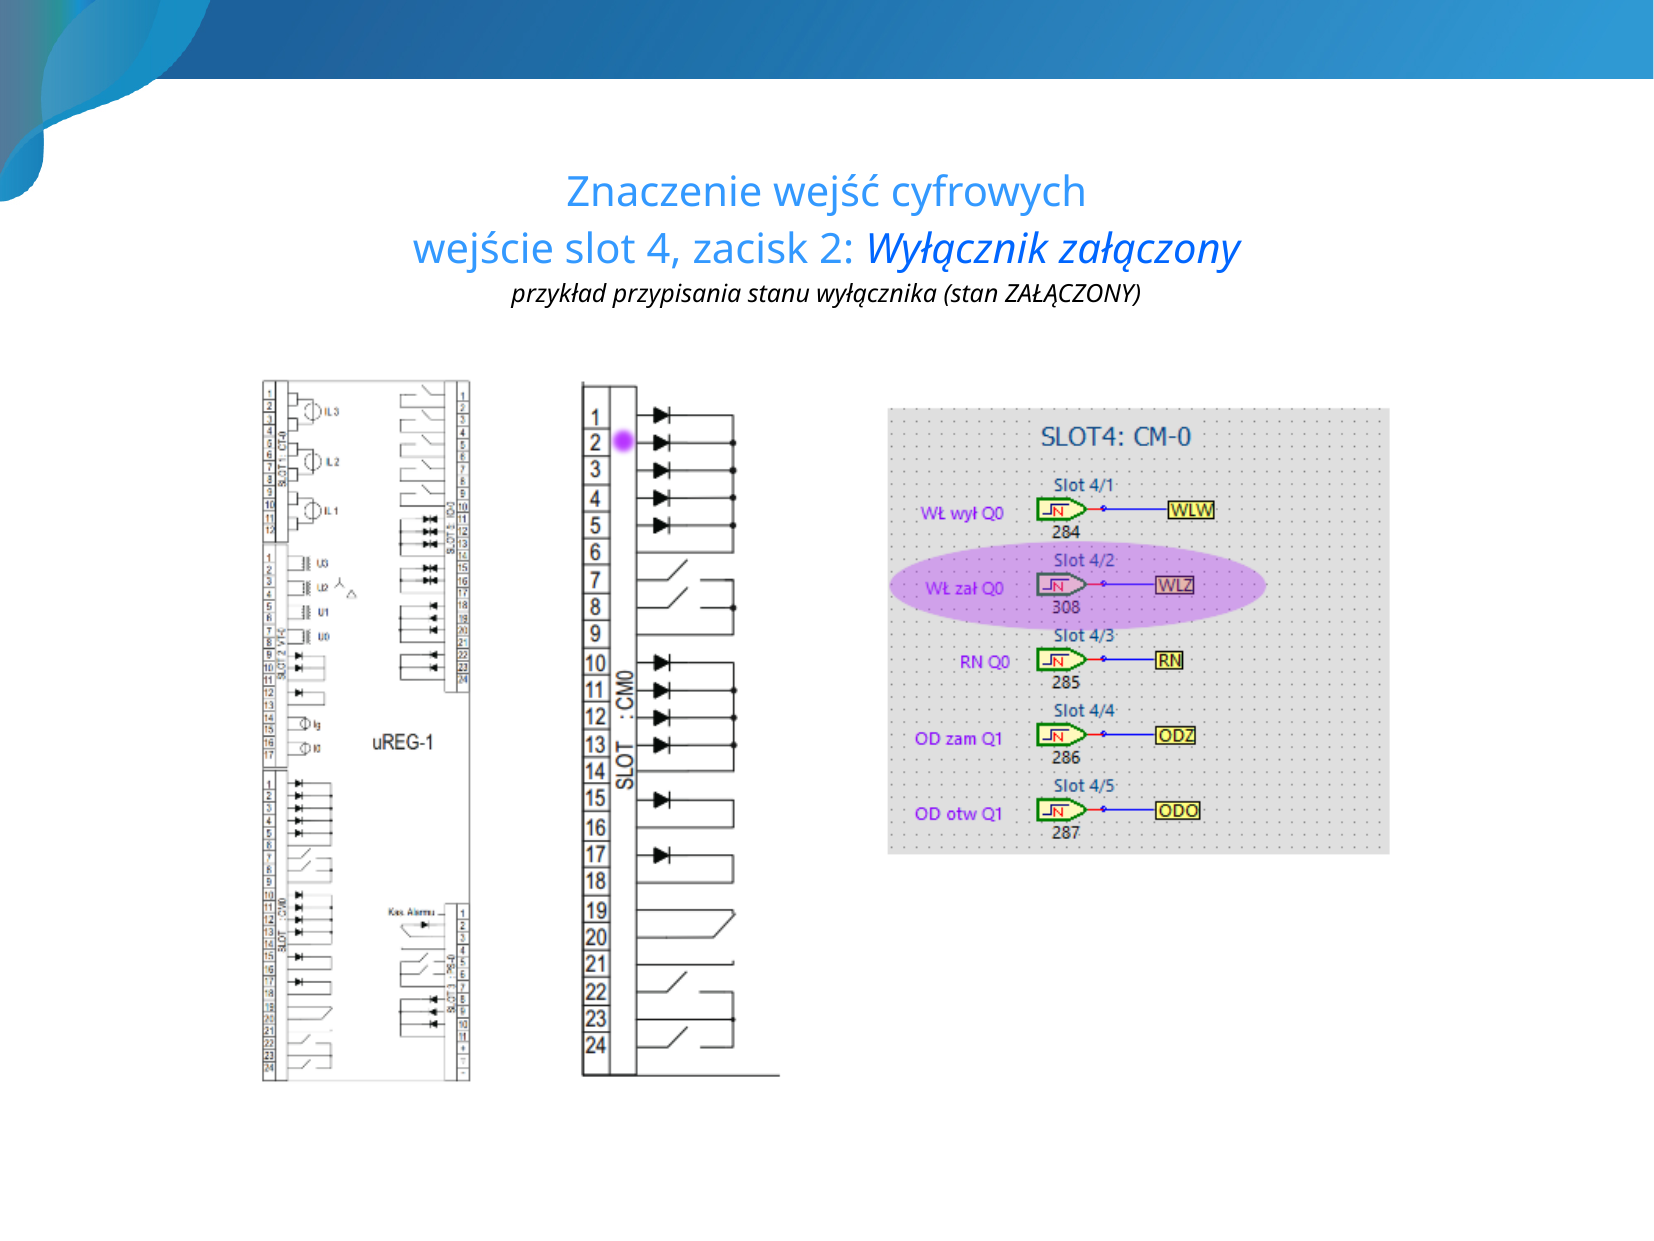

# Znaczenie wejść cyfrowych wejście slot 4, zacisk 2: Wyłącznik załączony przykład przypisania stanu wyłącznika (stan ZAŁĄCZONY)